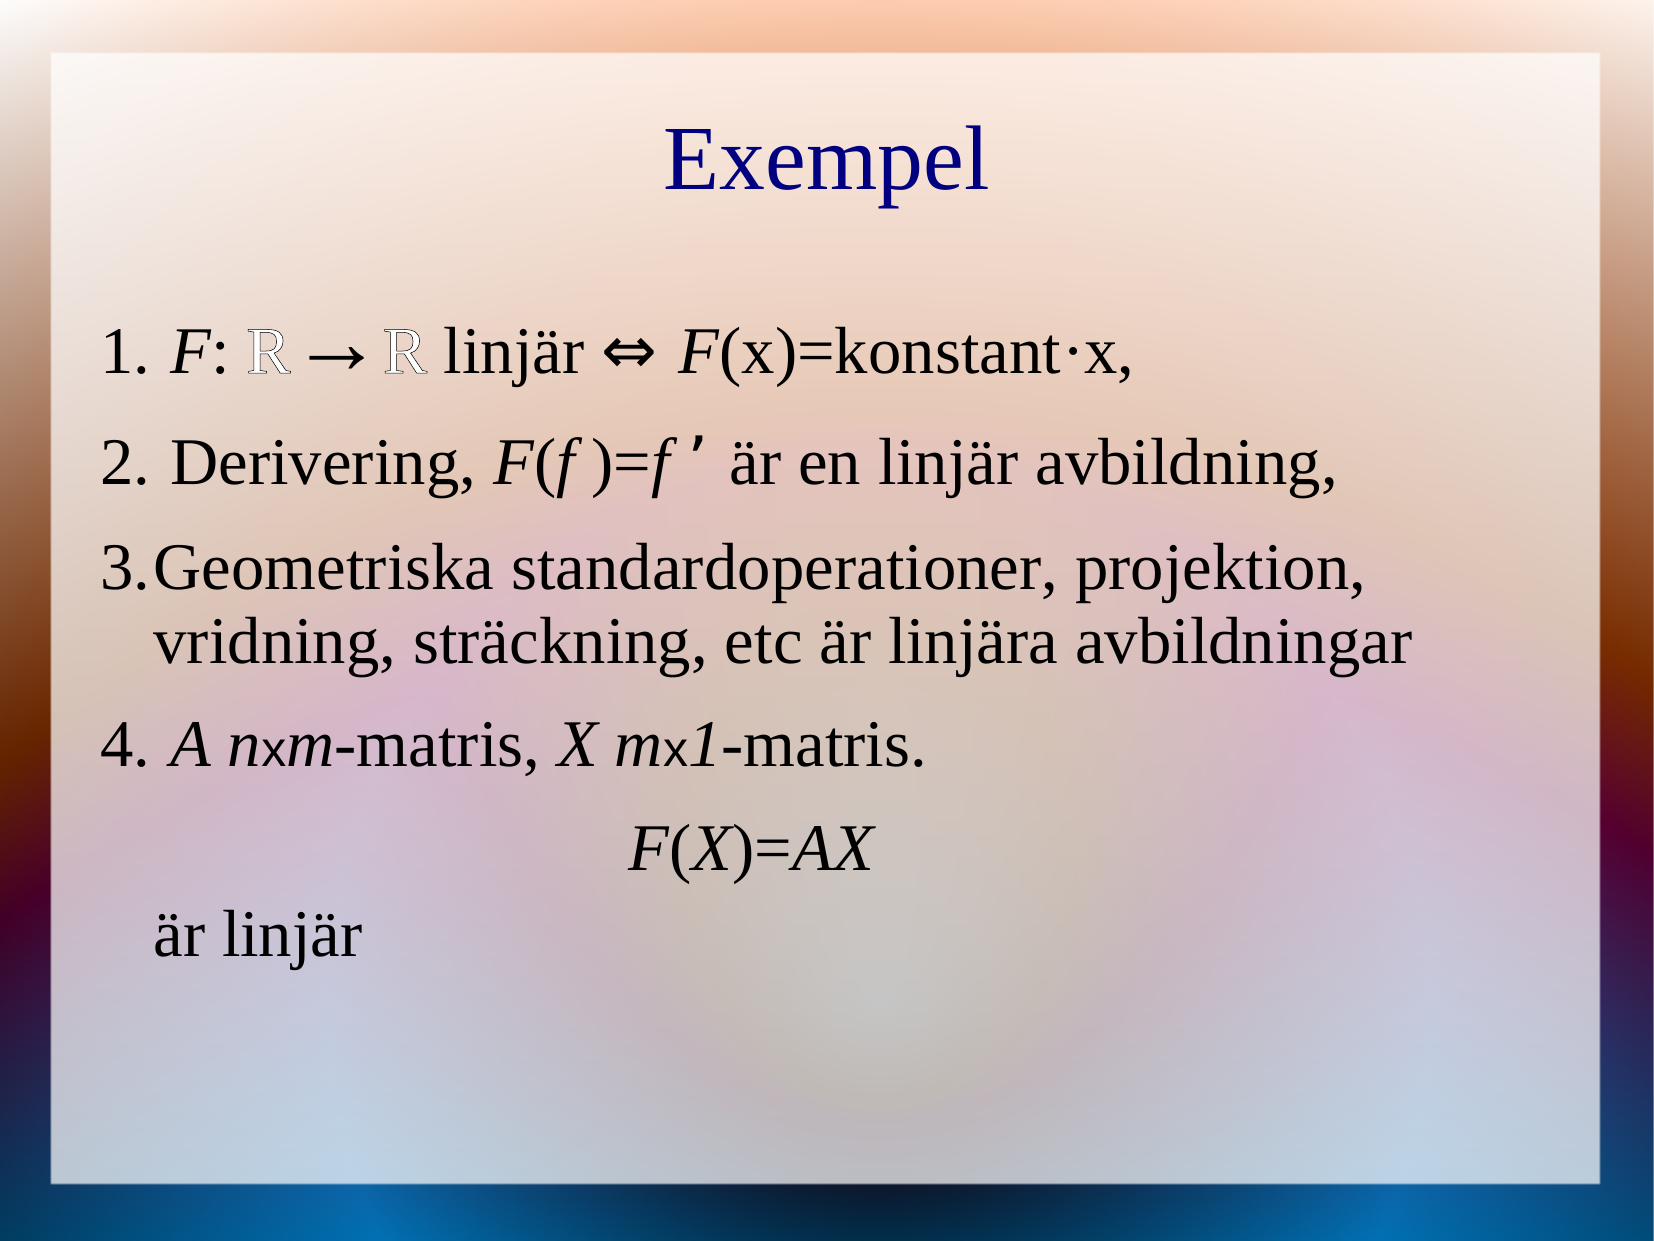

# Exempel
 F: R→R linjär ⇔ F(x)=konstant·x,
 Derivering, F(f )=f ’ är en linjär avbildning,
Geometriska standardoperationer, projektion, vridning, sträckning, etc är linjära avbildningar
 A nxm-matris, X mx1-matris.
F(X)=AX
är linjär